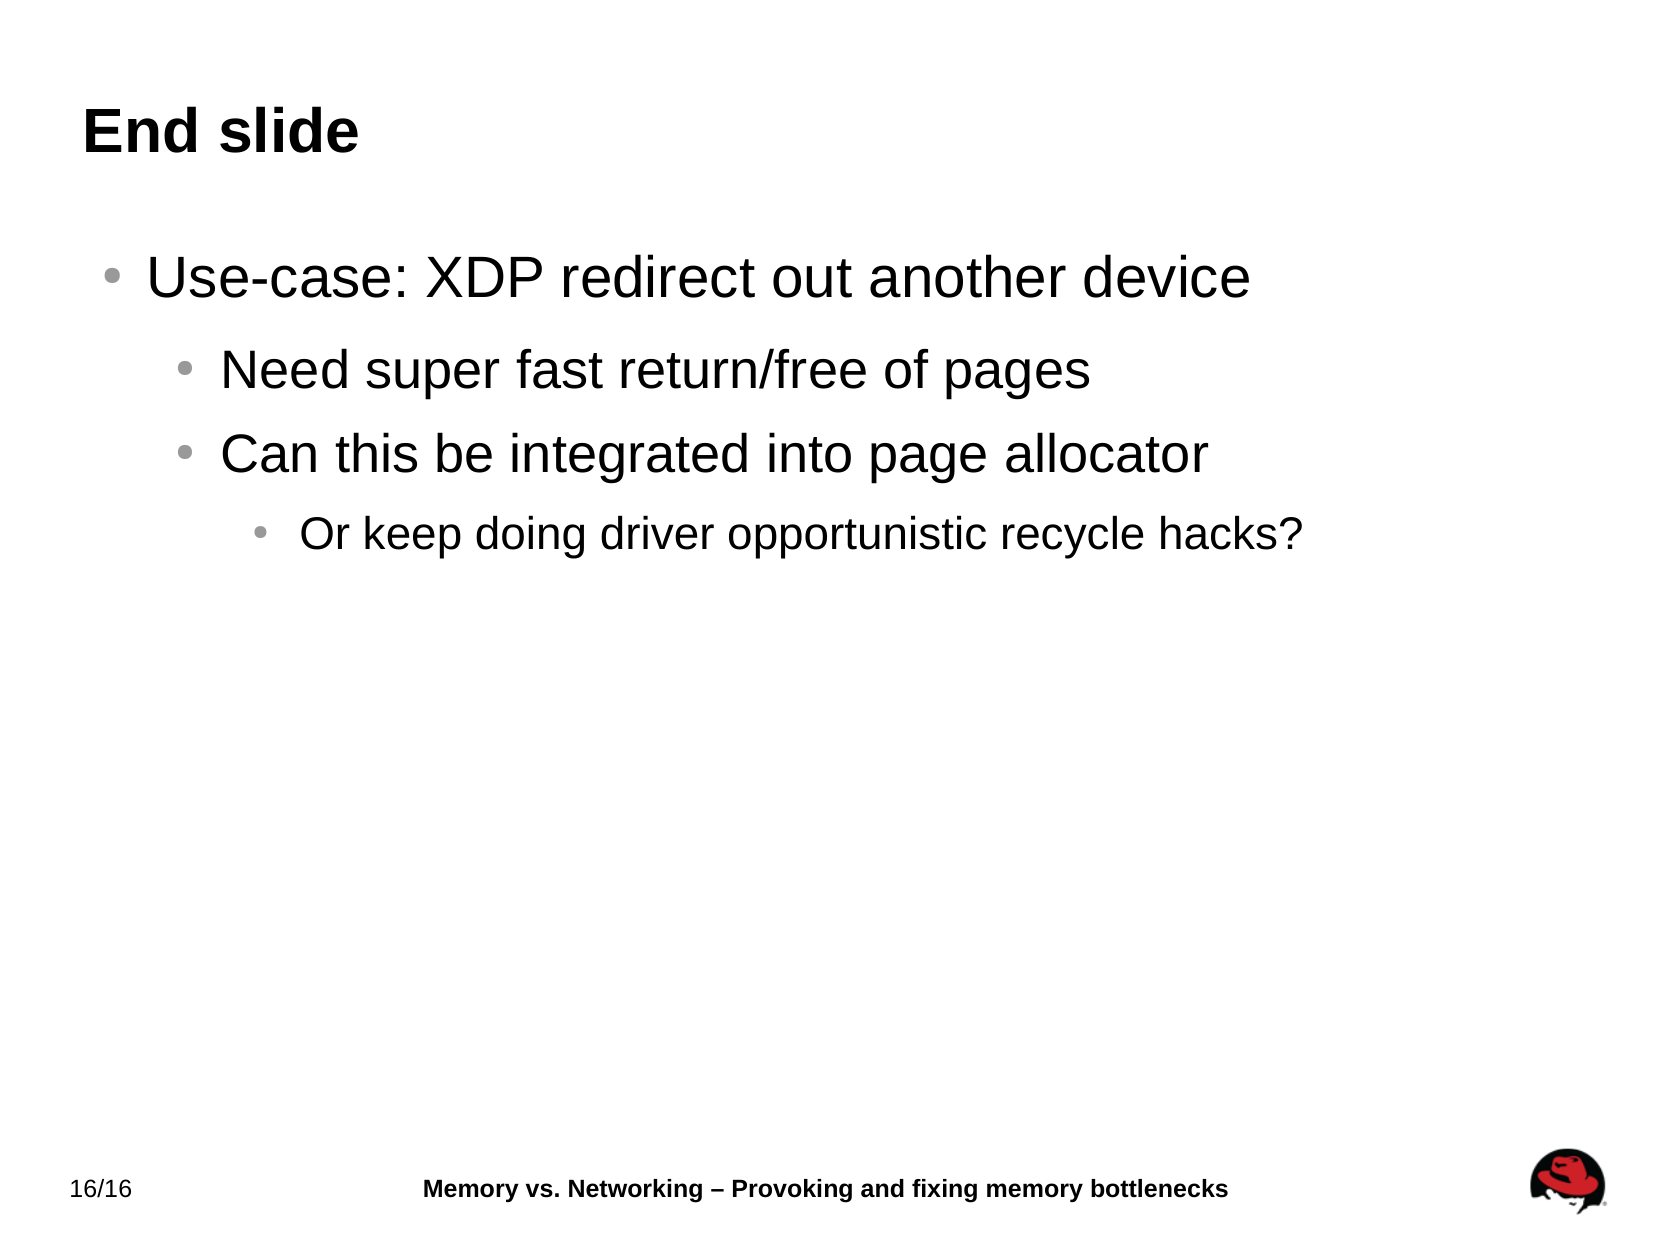

# End slide
Use-case: XDP redirect out another device
Need super fast return/free of pages
Can this be integrated into page allocator
Or keep doing driver opportunistic recycle hacks?